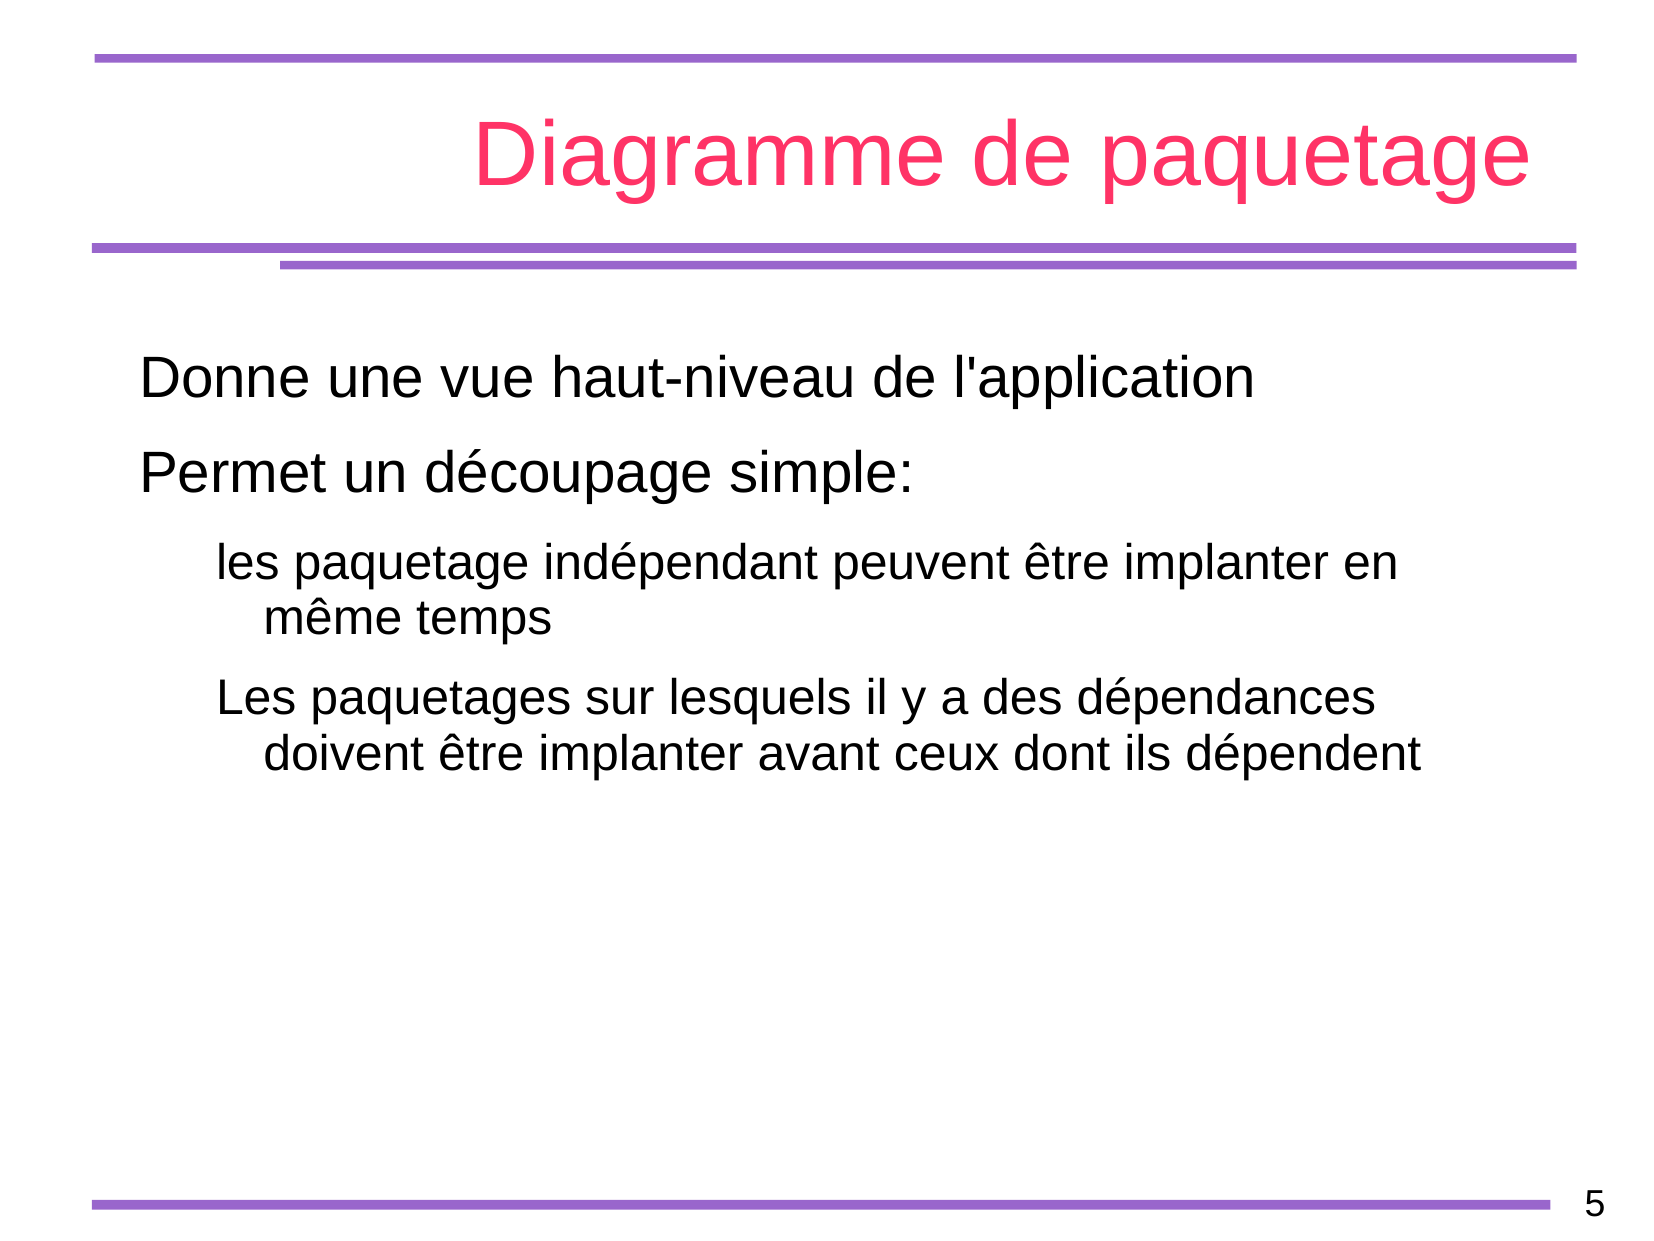

# Diagramme de paquetage
Donne une vue haut-niveau de l'application
Permet un découpage simple:
les paquetage indépendant peuvent être implanter en même temps
Les paquetages sur lesquels il y a des dépendances doivent être implanter avant ceux dont ils dépendent